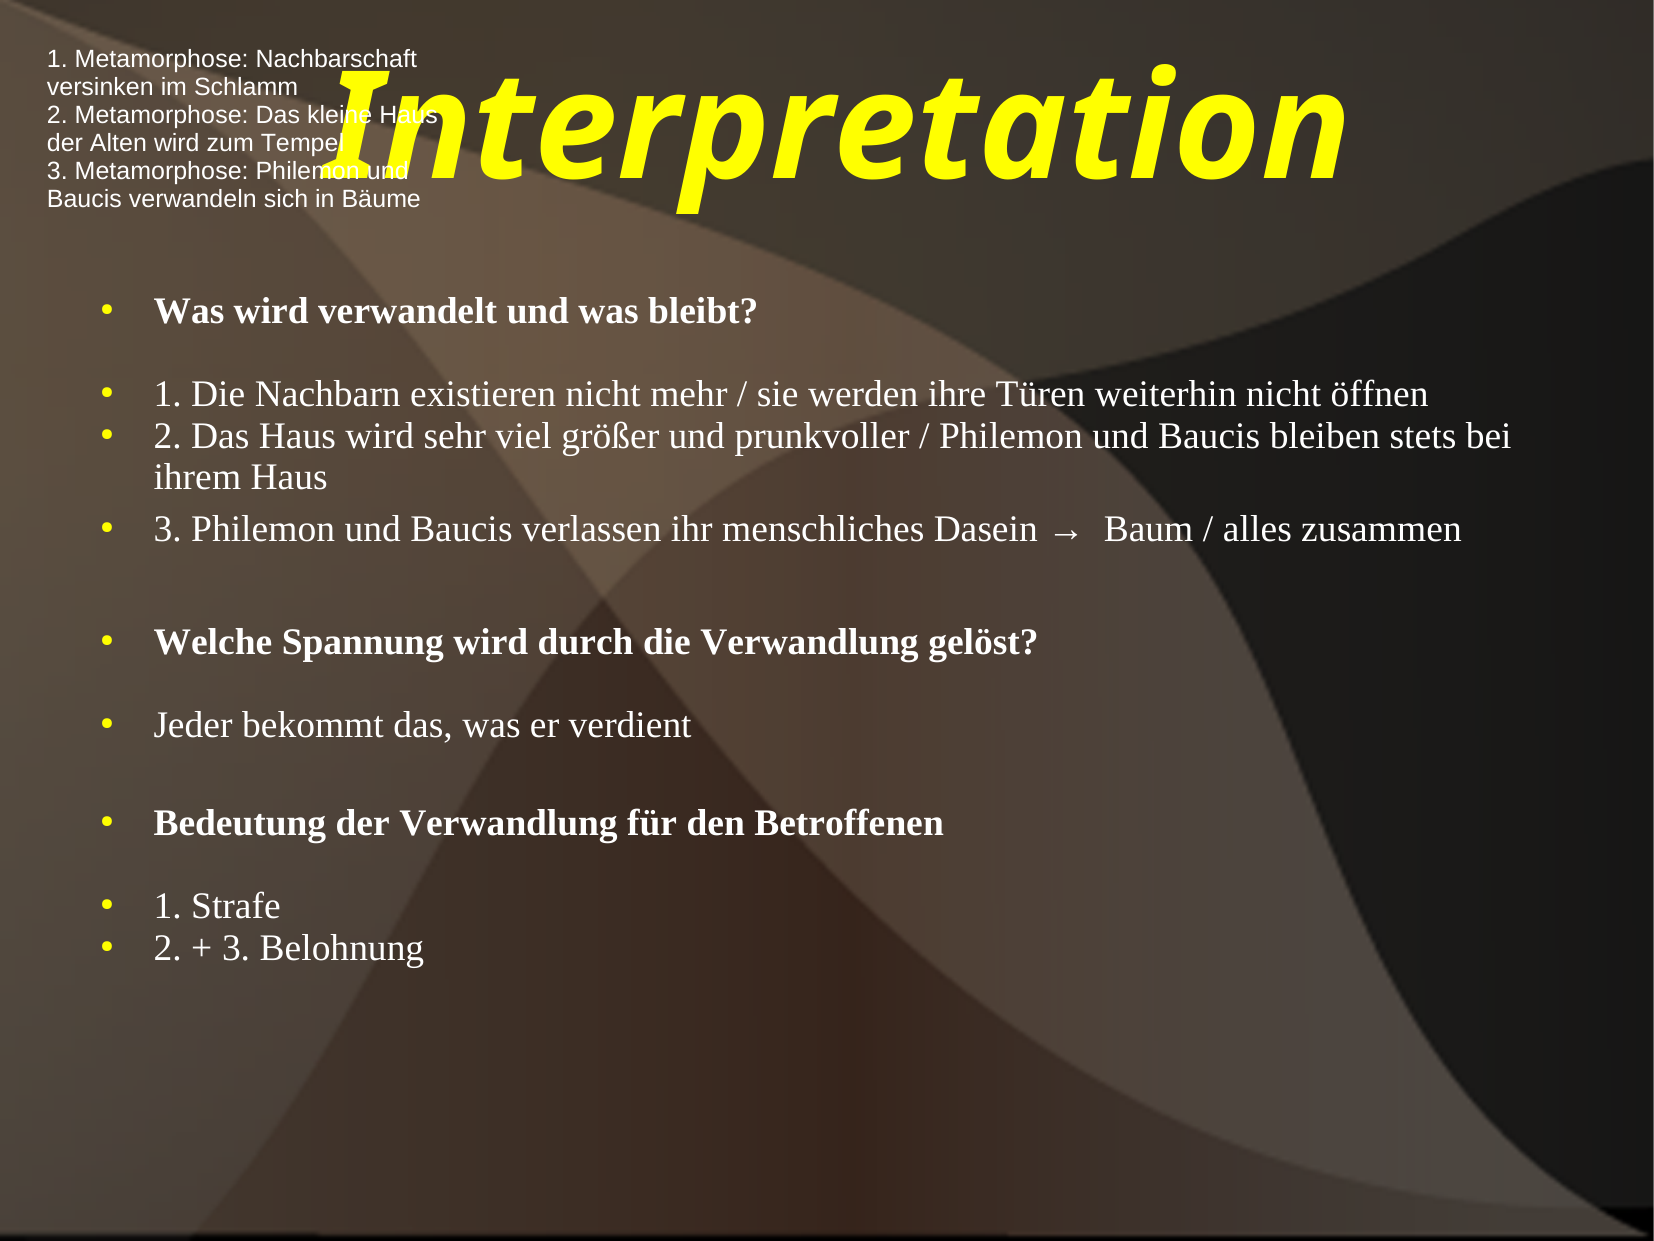

1. Metamorphose: Nachbarschaft versinken im Schlamm
2. Metamorphose: Das kleine Haus der Alten wird zum Tempel
3. Metamorphose: Philemon und Baucis verwandeln sich in Bäume
# Interpretation
Was wird verwandelt und was bleibt?
1. Die Nachbarn existieren nicht mehr / sie werden ihre Türen weiterhin nicht öffnen
2. Das Haus wird sehr viel größer und prunkvoller / Philemon und Baucis bleiben stets bei ihrem Haus
3. Philemon und Baucis verlassen ihr menschliches Dasein → Baum / alles zusammen
Welche Spannung wird durch die Verwandlung gelöst?
Jeder bekommt das, was er verdient
Bedeutung der Verwandlung für den Betroffenen
1. Strafe
2. + 3. Belohnung